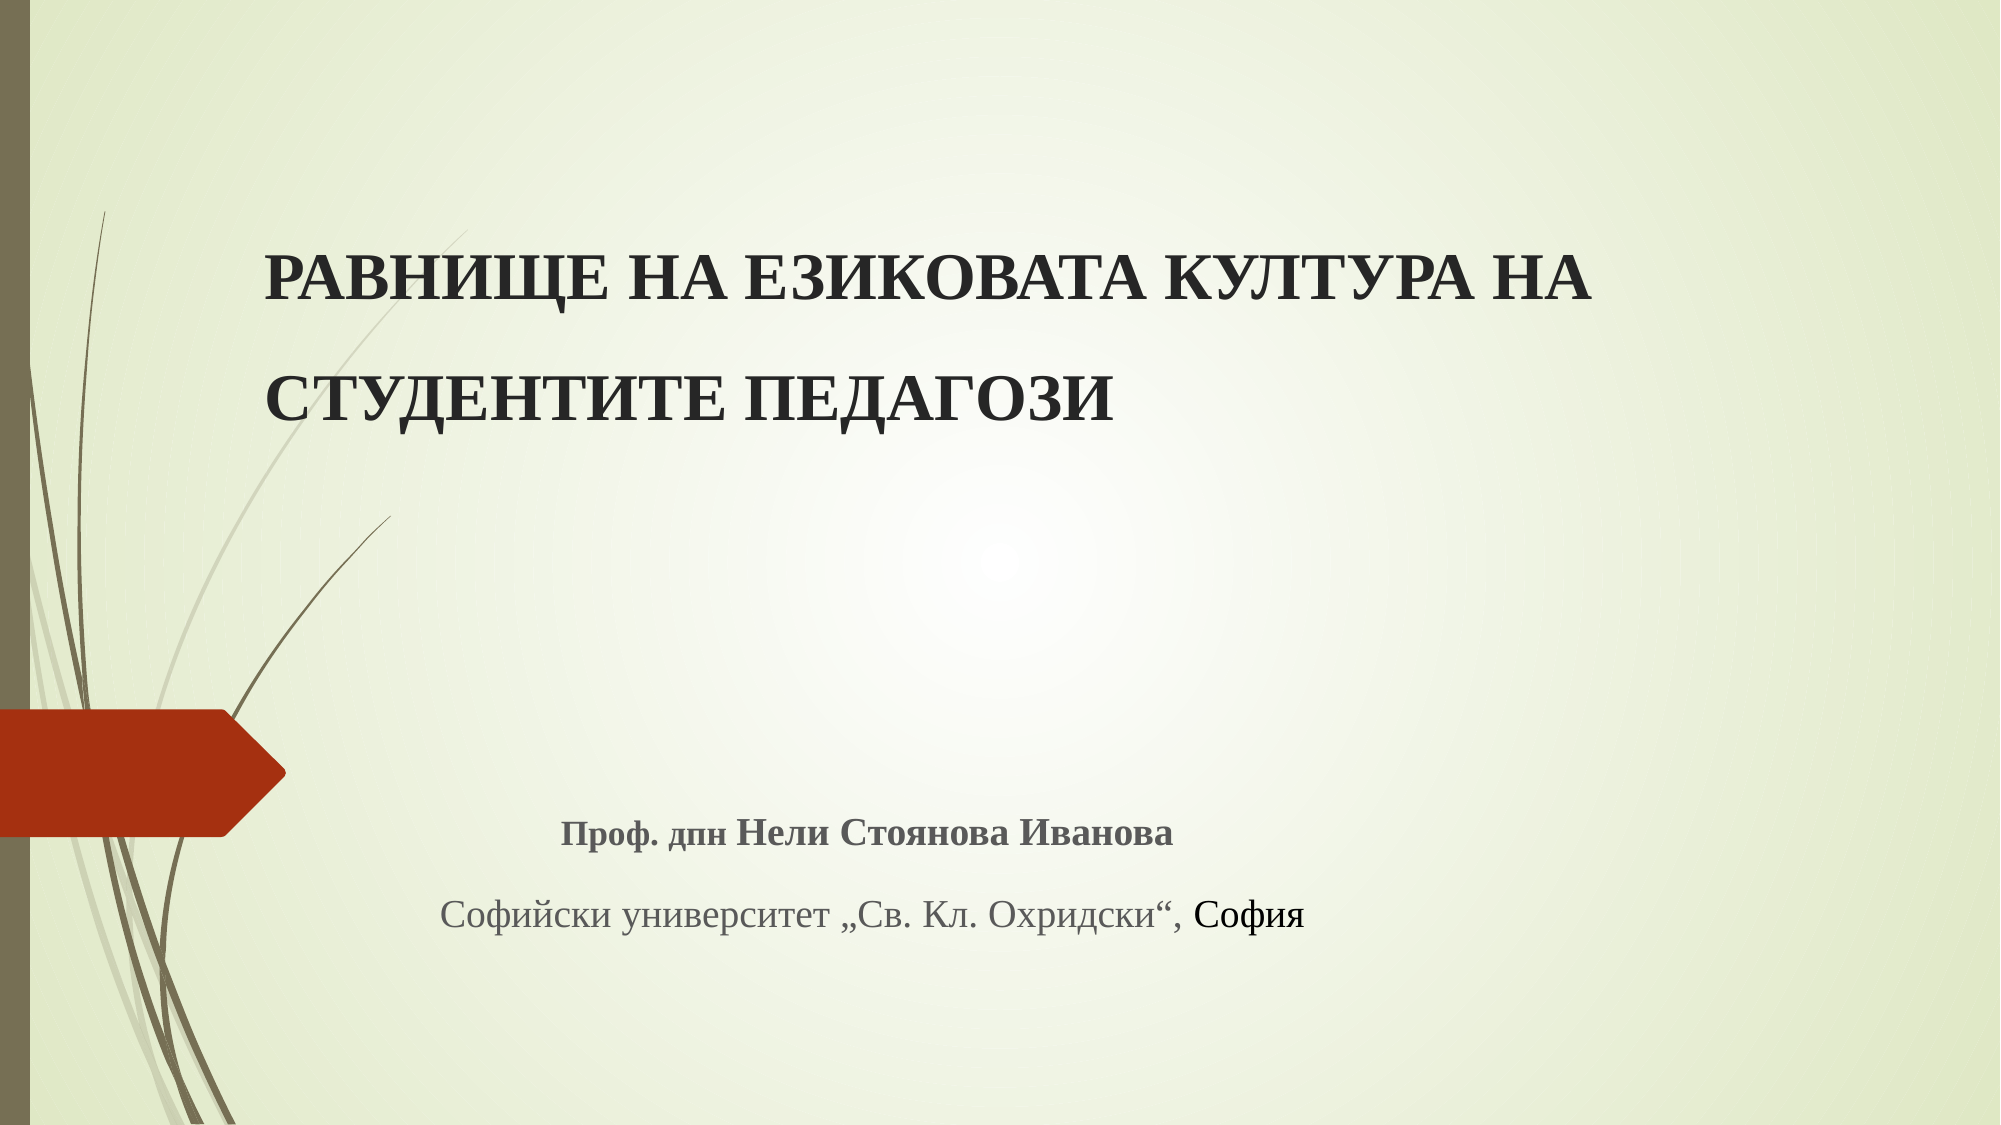

# Равнище на езиковата култура на студентите педагози
Проф. дпн Нели Стоянова Иванова
Софийски университет „Св. Кл. Охридски“, София